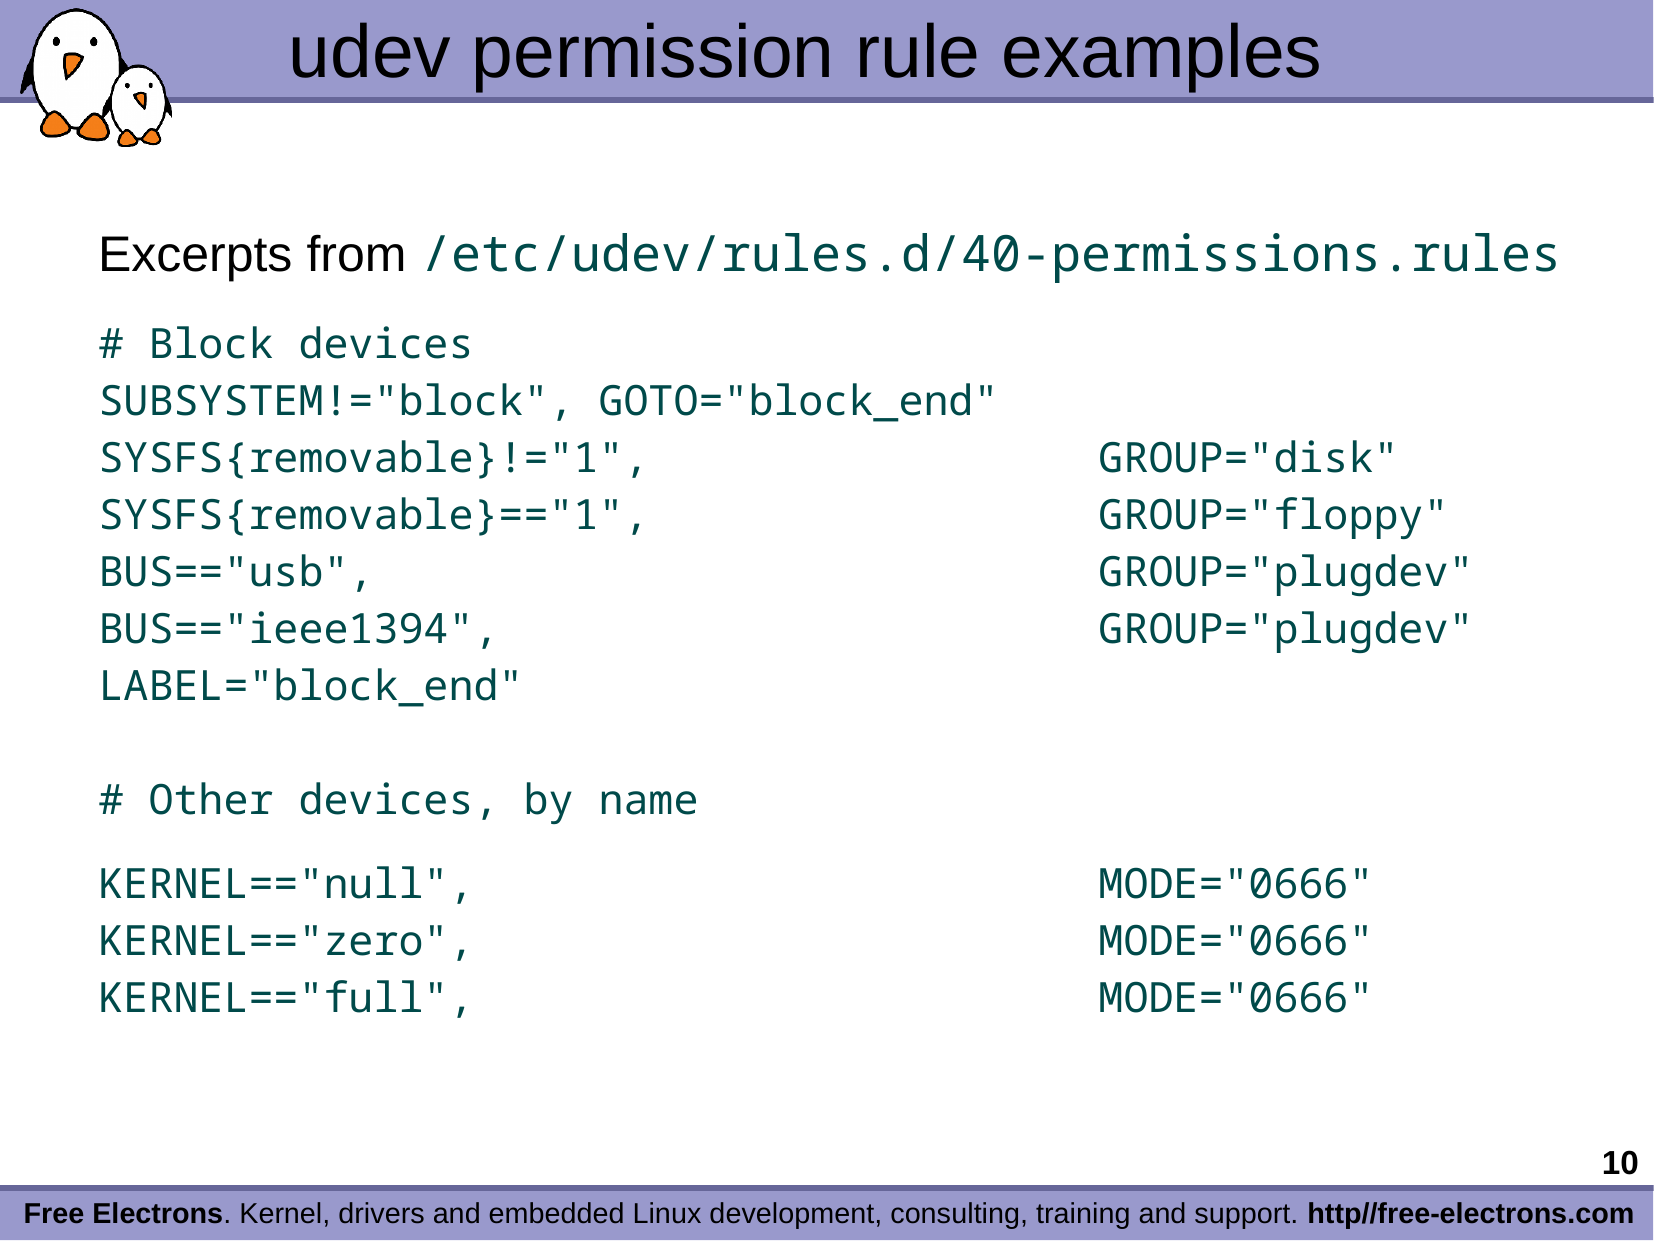

# udev permission rule examples
Excerpts from /etc/udev/rules.d/40-permissions.rules
# Block devices SUBSYSTEM!="block", GOTO="block_end" SYSFS{removable}!="1", GROUP="disk" SYSFS{removable}=="1", GROUP="floppy" BUS=="usb", GROUP="plugdev" BUS=="ieee1394", GROUP="plugdev" LABEL="block_end" # Other devices, by name
KERNEL=="null", MODE="0666"
KERNEL=="zero", MODE="0666"
KERNEL=="full", MODE="0666"